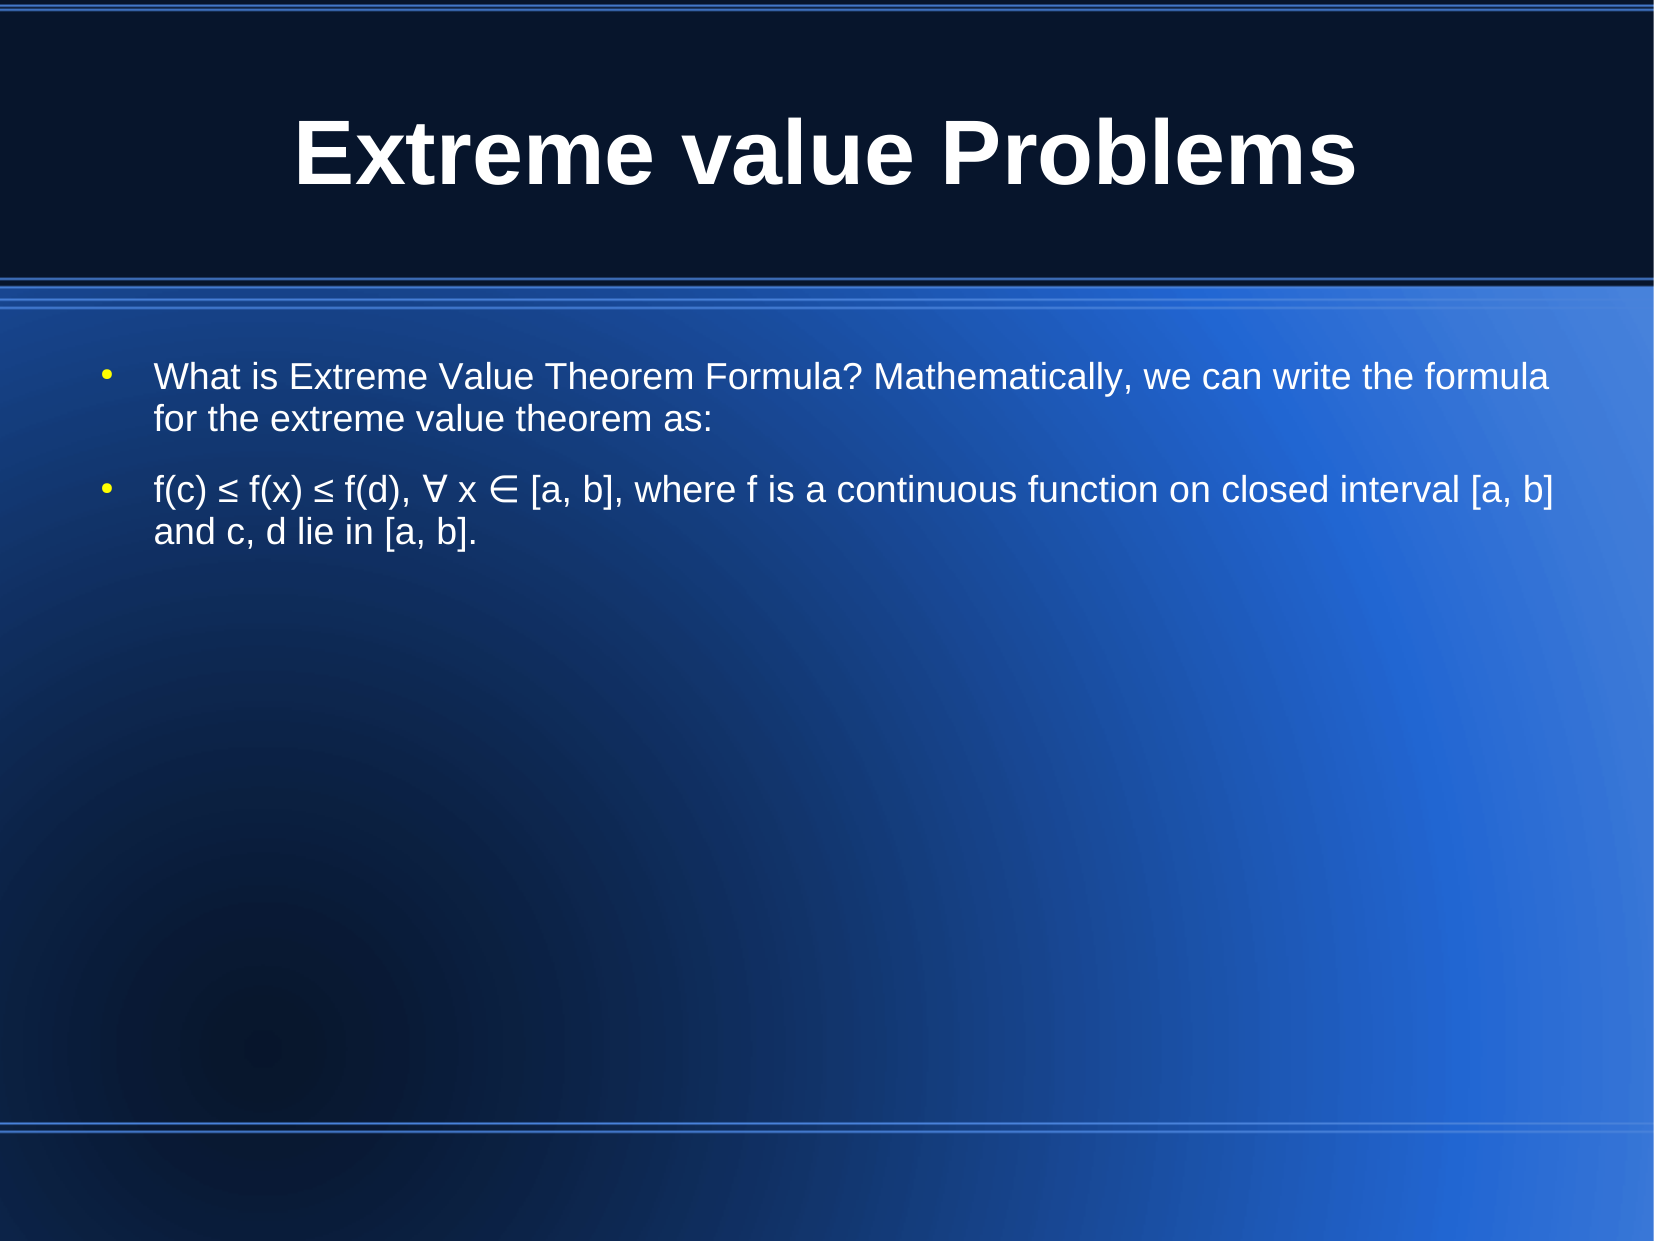

# Extreme value Problems
What is Extreme Value Theorem Formula? Mathematically, we can write the formula for the extreme value theorem as:
f(c) ≤ f(x) ≤ f(d), ∀ x ∈ [a, b], where f is a continuous function on closed interval [a, b] and c, d lie in [a, b].